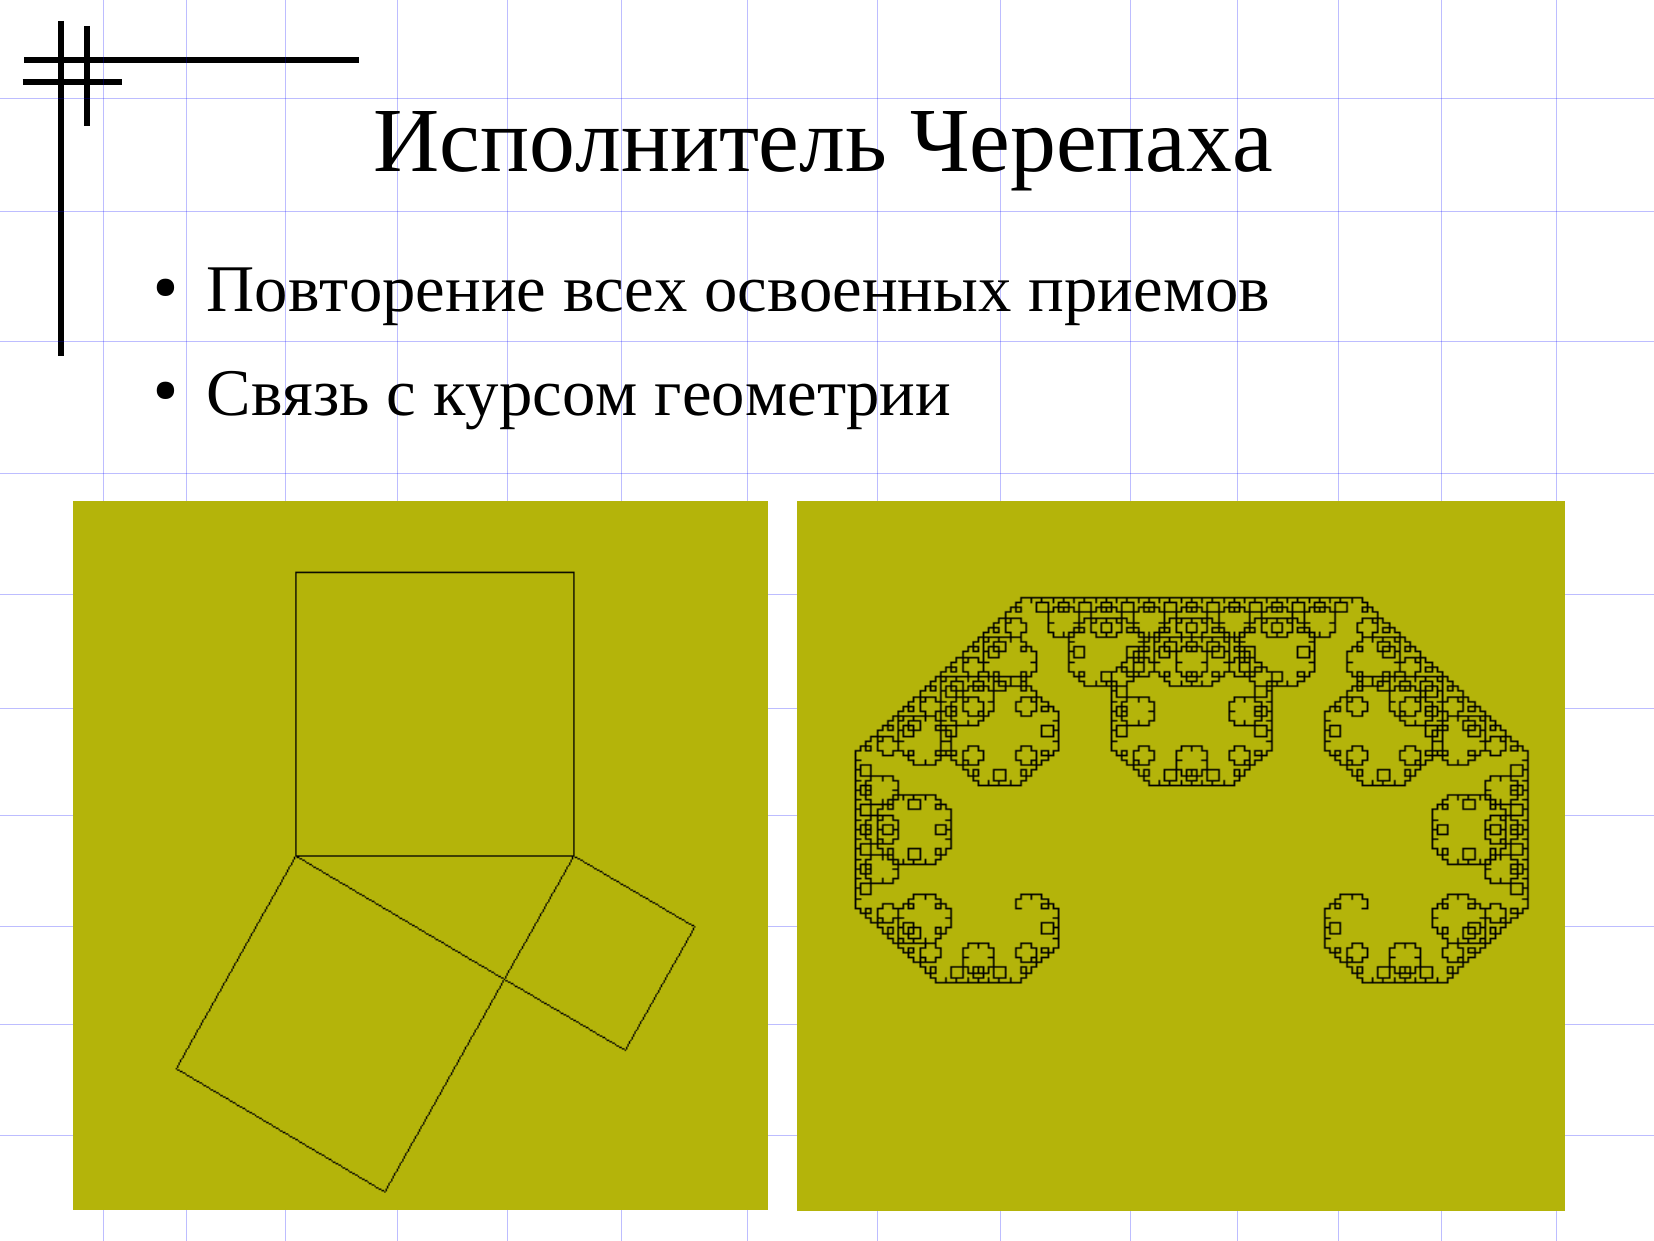

# Исполнитель Черепаха
Повторение всех освоенных приемов
Cвязь с курсом геометрии